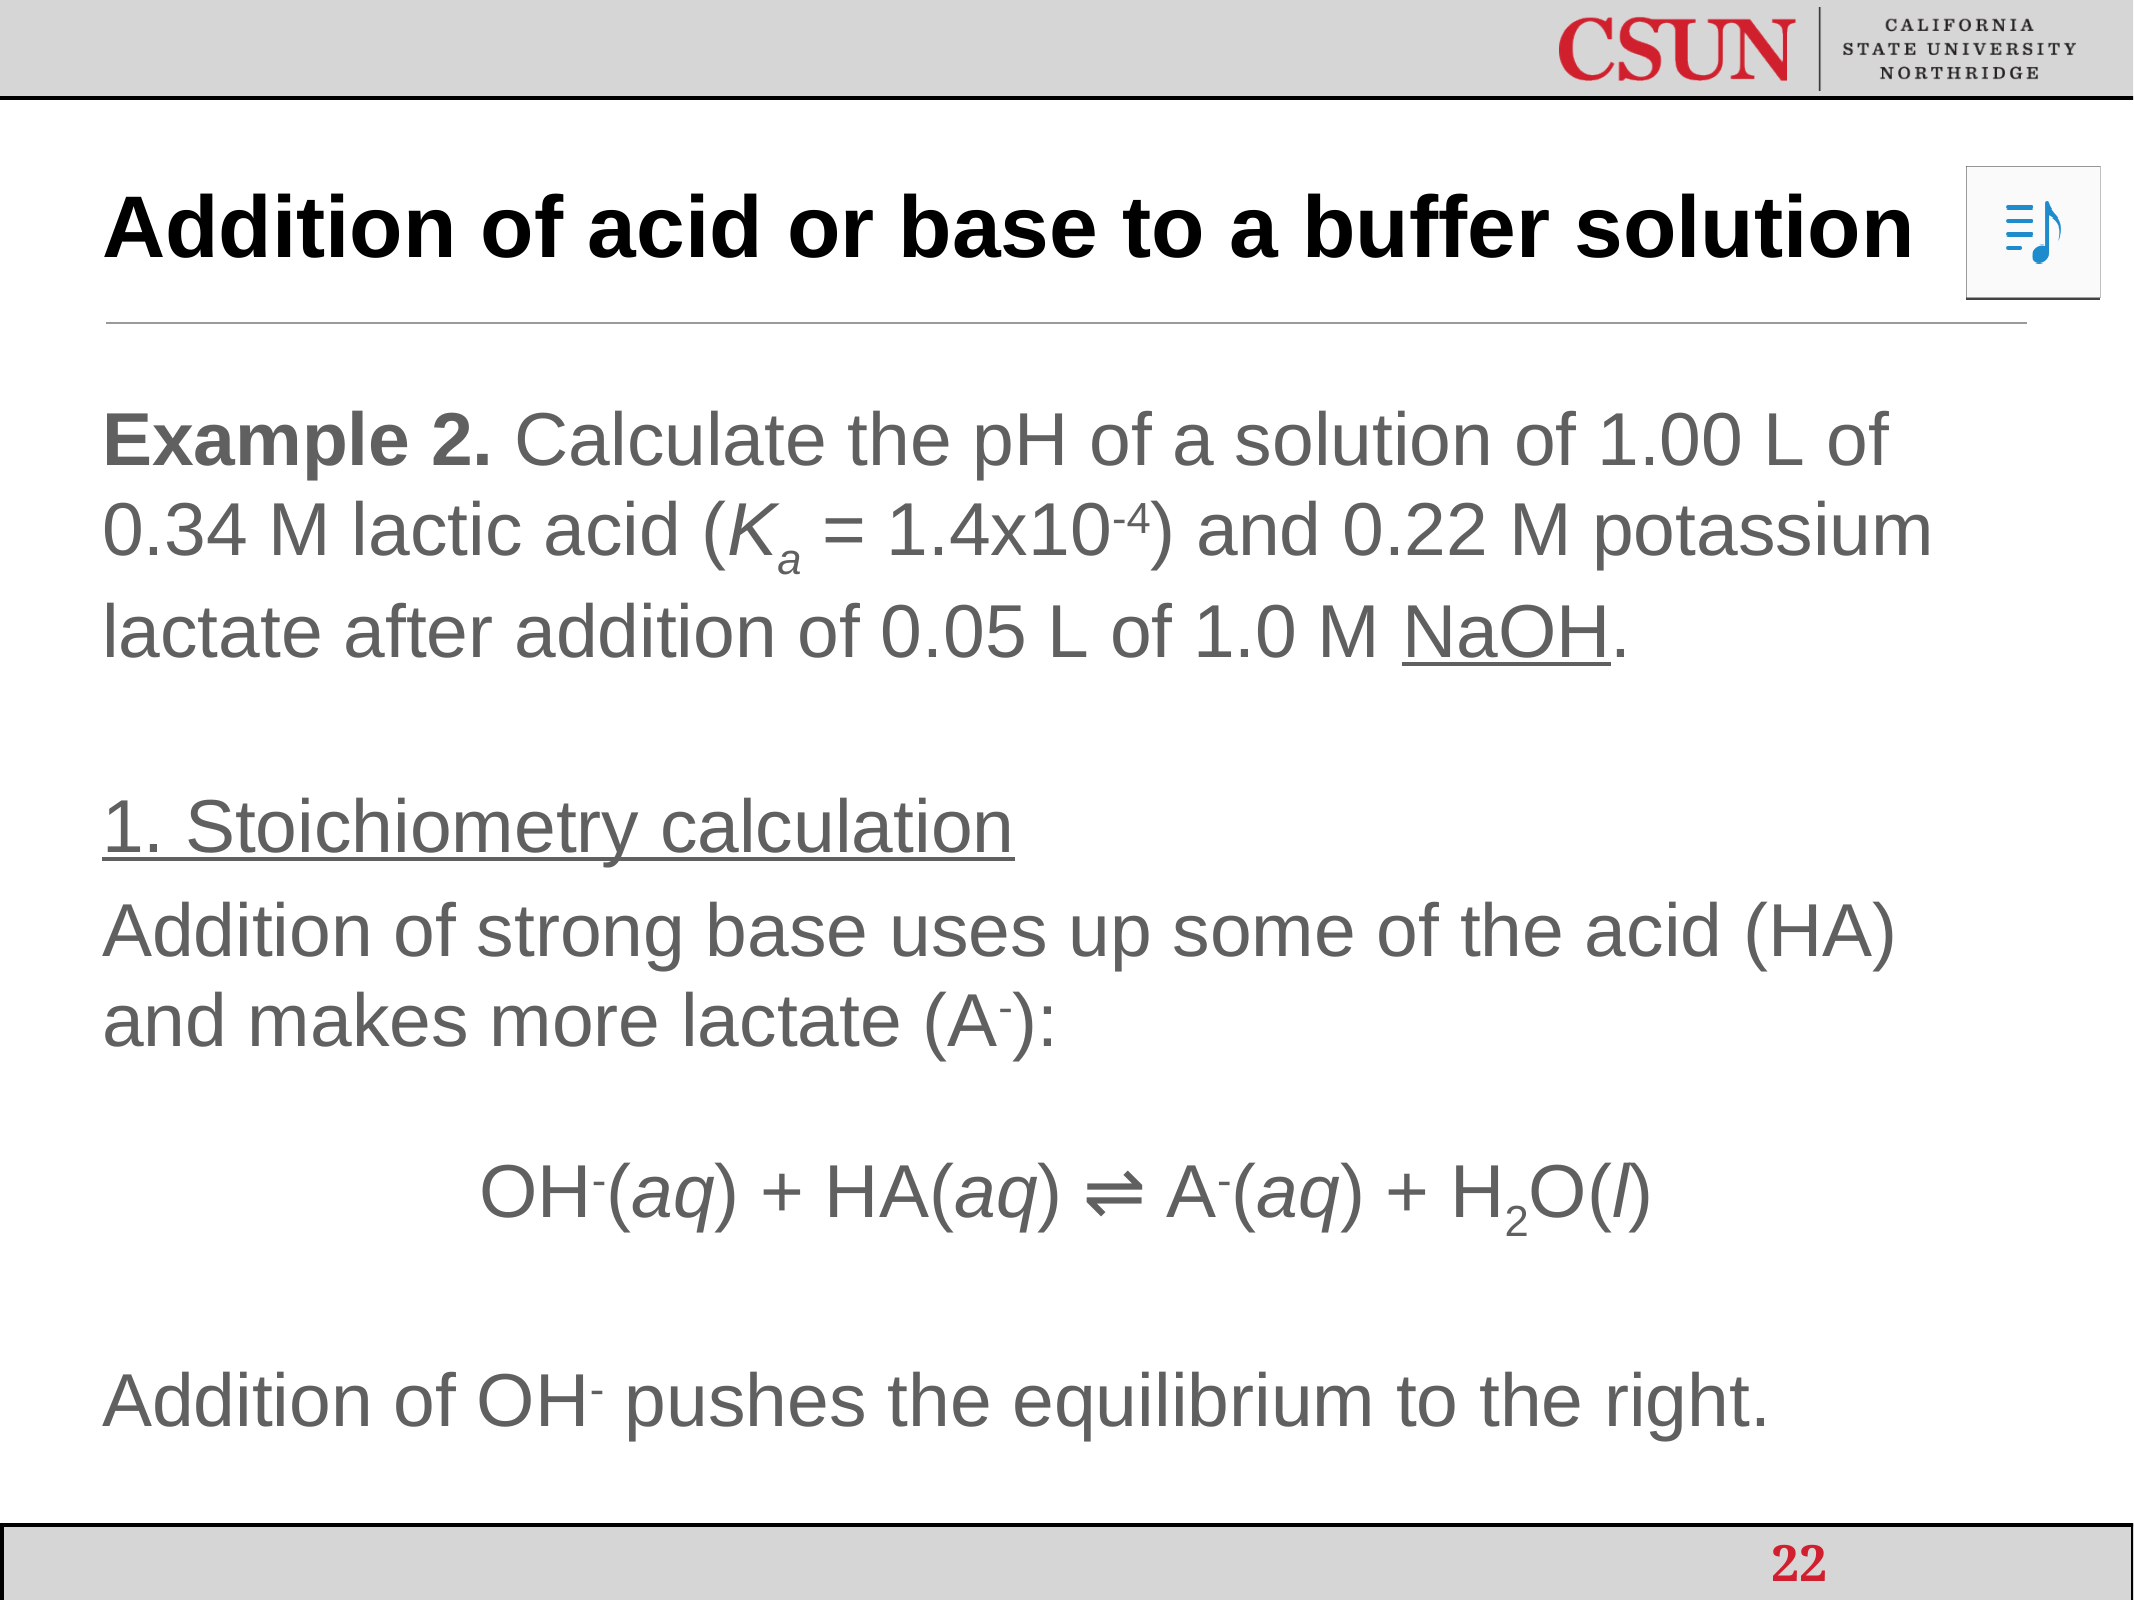

# Addition of acid or base to a buffer solution
Example 2. Calculate the pH of a solution of 1.00 L of 0.34 M lactic acid (Ka = 1.4x10-4) and 0.22 M potassium lactate after addition of 0.05 L of 1.0 M NaOH.
1. Stoichiometry calculation
Addition of strong base uses up some of the acid (HA) and makes more lactate (A-):
OH-(aq) + HA(aq) ⇌ A-(aq) + H2O(l)
Addition of OH- pushes the equilibrium to the right.
22